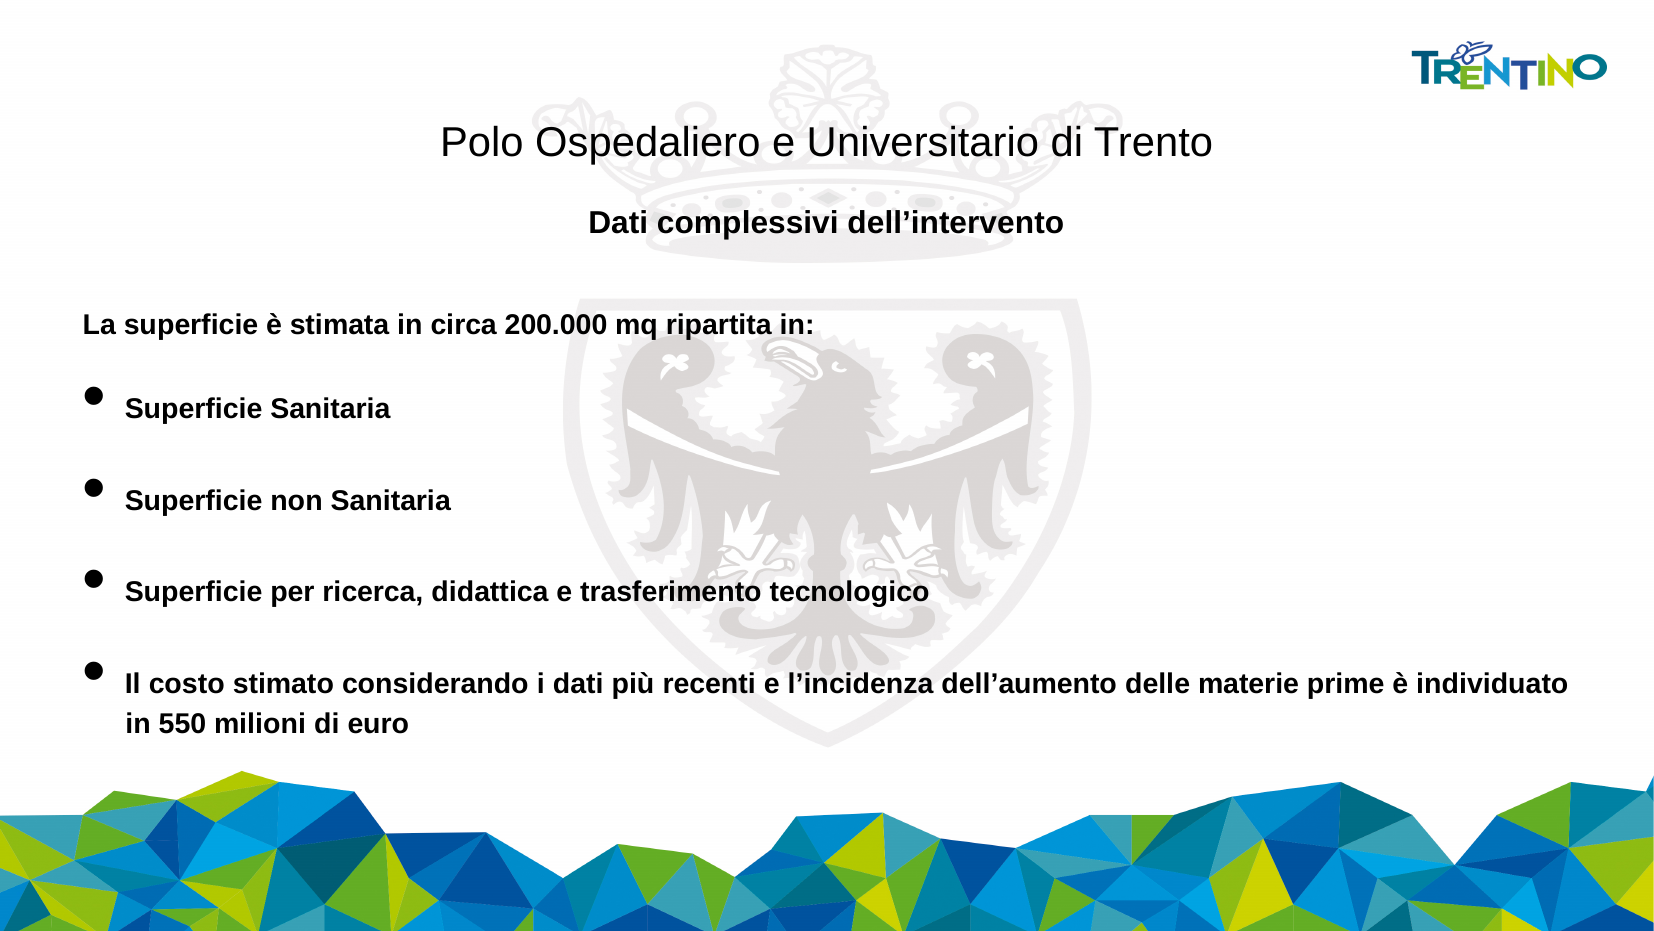

# Polo Ospedaliero e Universitario di Trento
Dati complessivi dell’intervento
La superficie è stimata in circa 200.000 mq ripartita in:
• Superficie Sanitaria
• Superficie non Sanitaria
• Superficie per ricerca, didattica e trasferimento tecnologico
• Il costo stimato considerando i dati più recenti e l’incidenza dell’aumento delle materie prime è individuato in 550 milioni di euro